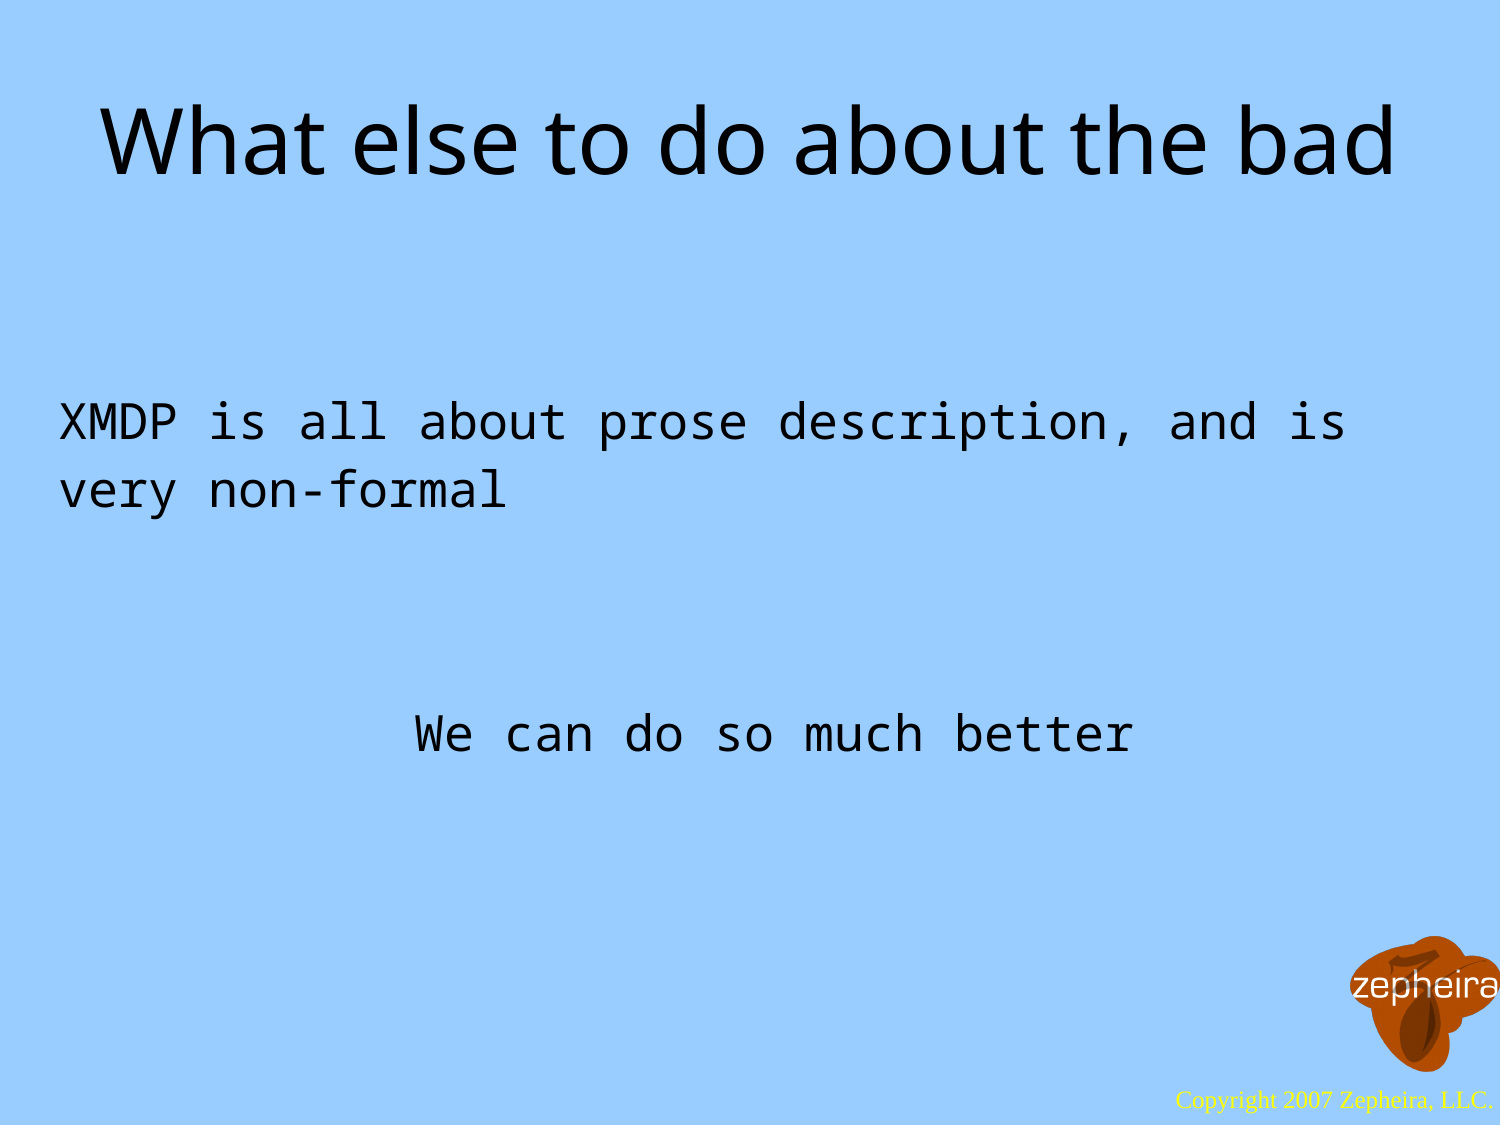

# What else to do about the bad
XMDP is all about prose description, and is very non-formal
We can do so much better